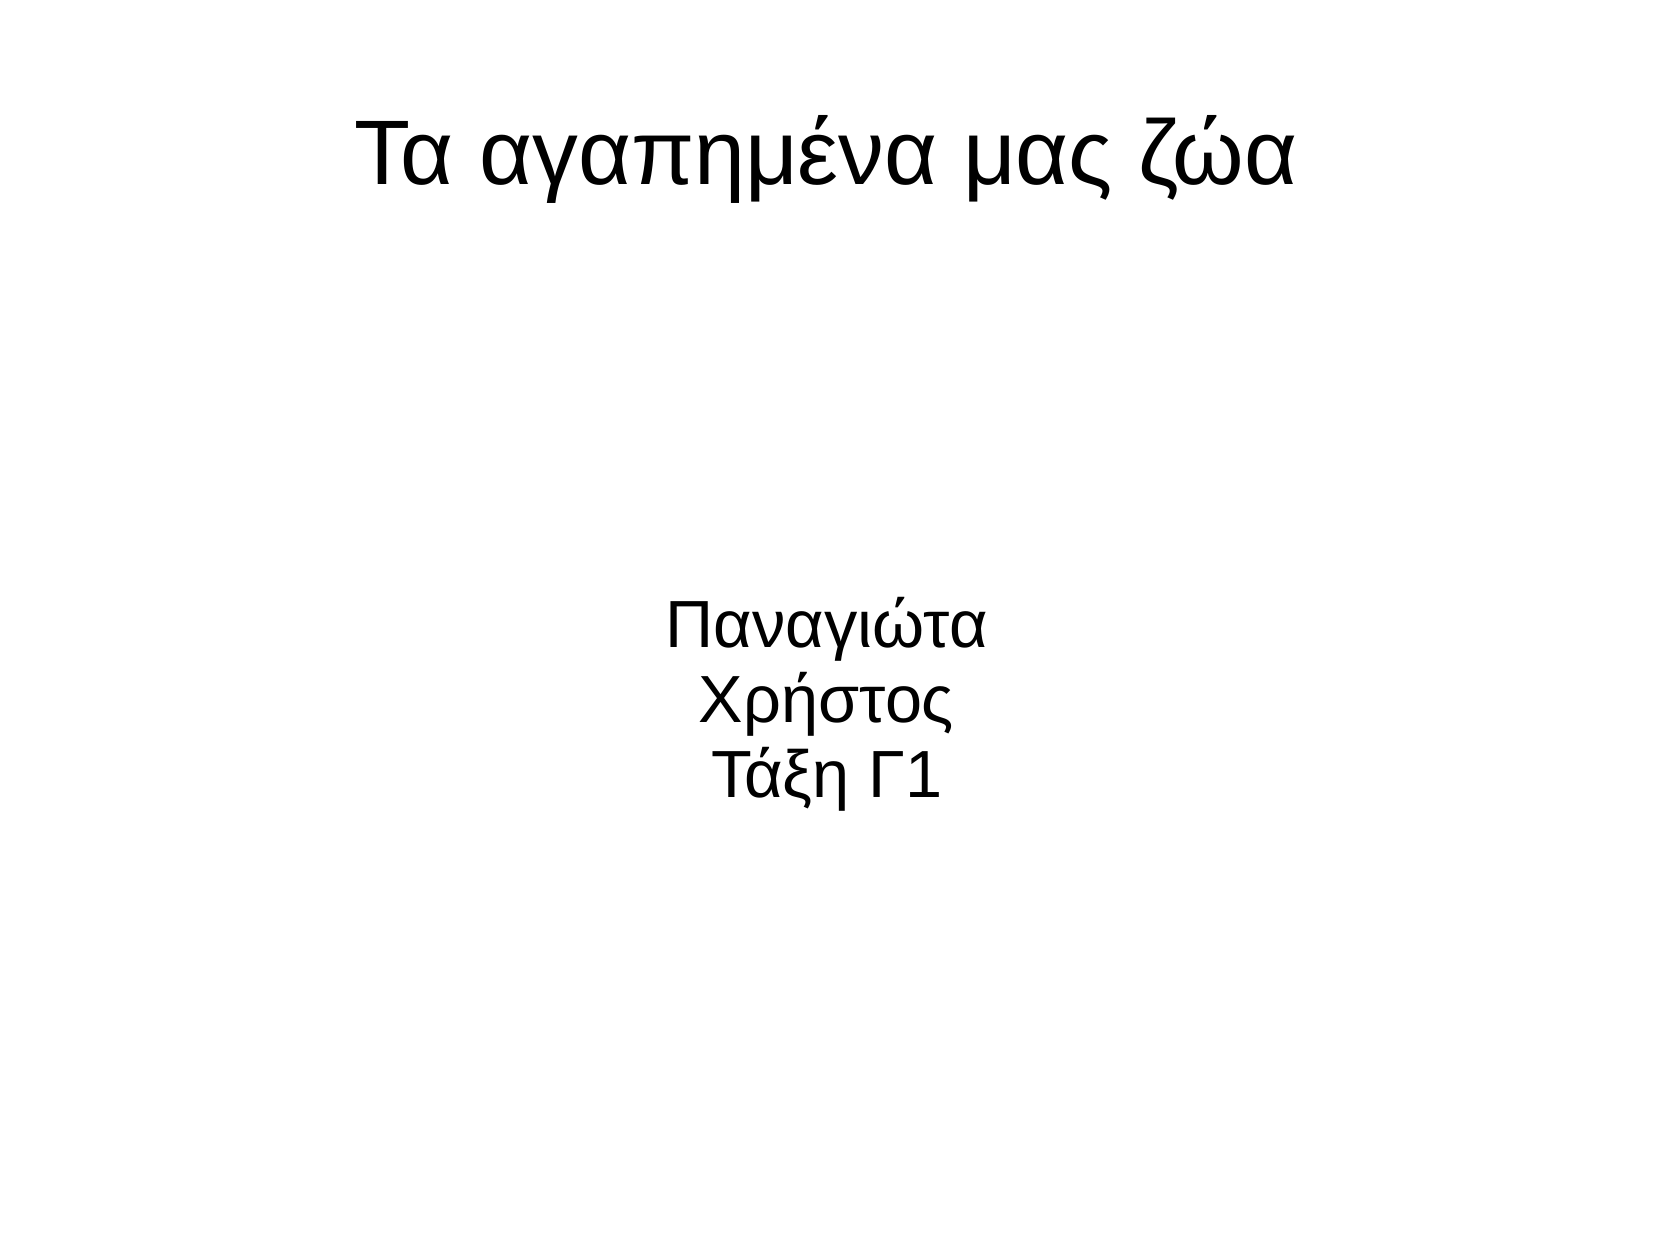

# Τα αγαπημένα μας ζώα
Παναγιώτα
Χρήστος
Τάξη Γ1